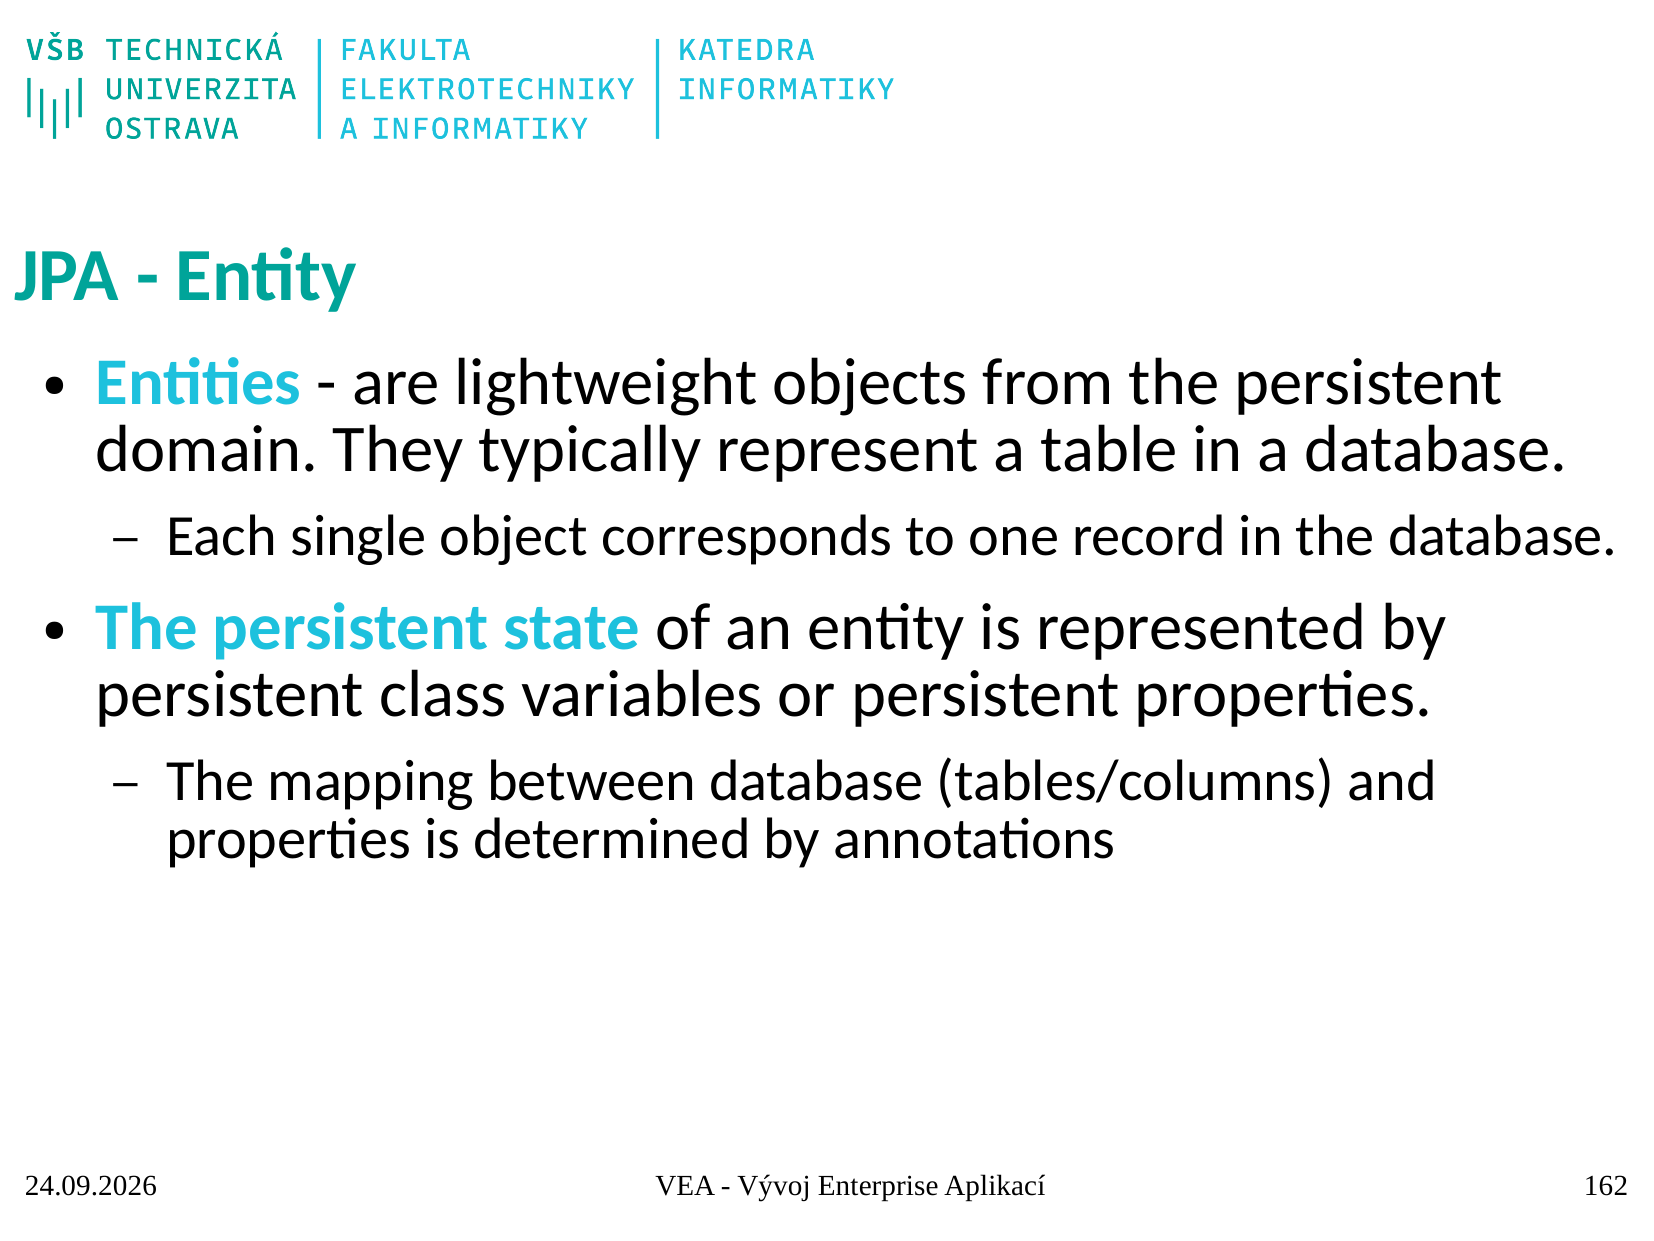

JPA - Entity
# Entities - are lightweight objects from the persistent domain. They typically represent a table in a database.
Each single object corresponds to one record in the database.
The persistent state of an entity is represented by persistent class variables or persistent properties.
The mapping between database (tables/columns) and properties is determined by annotations
VEA - Vývoj Enterprise Aplikací
162